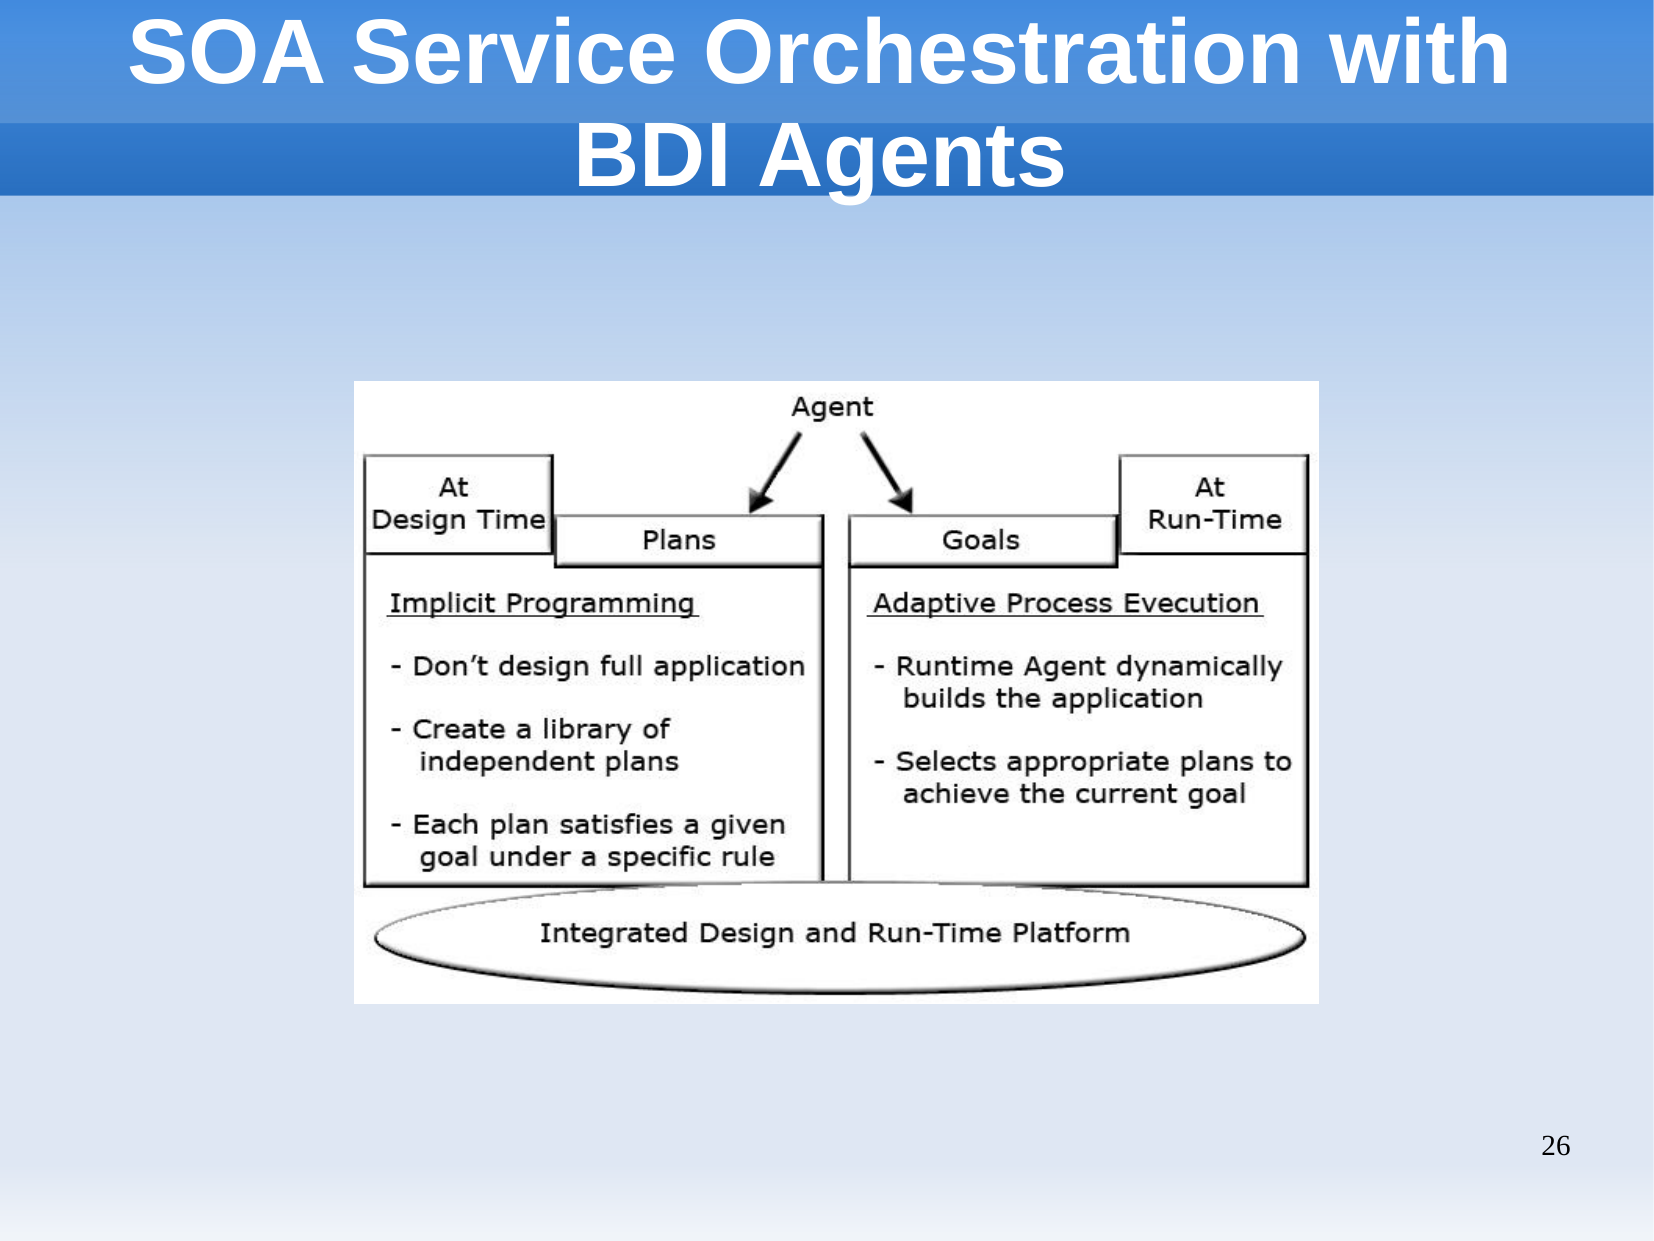

# SOA Service Orchestration with BDI Agents
26